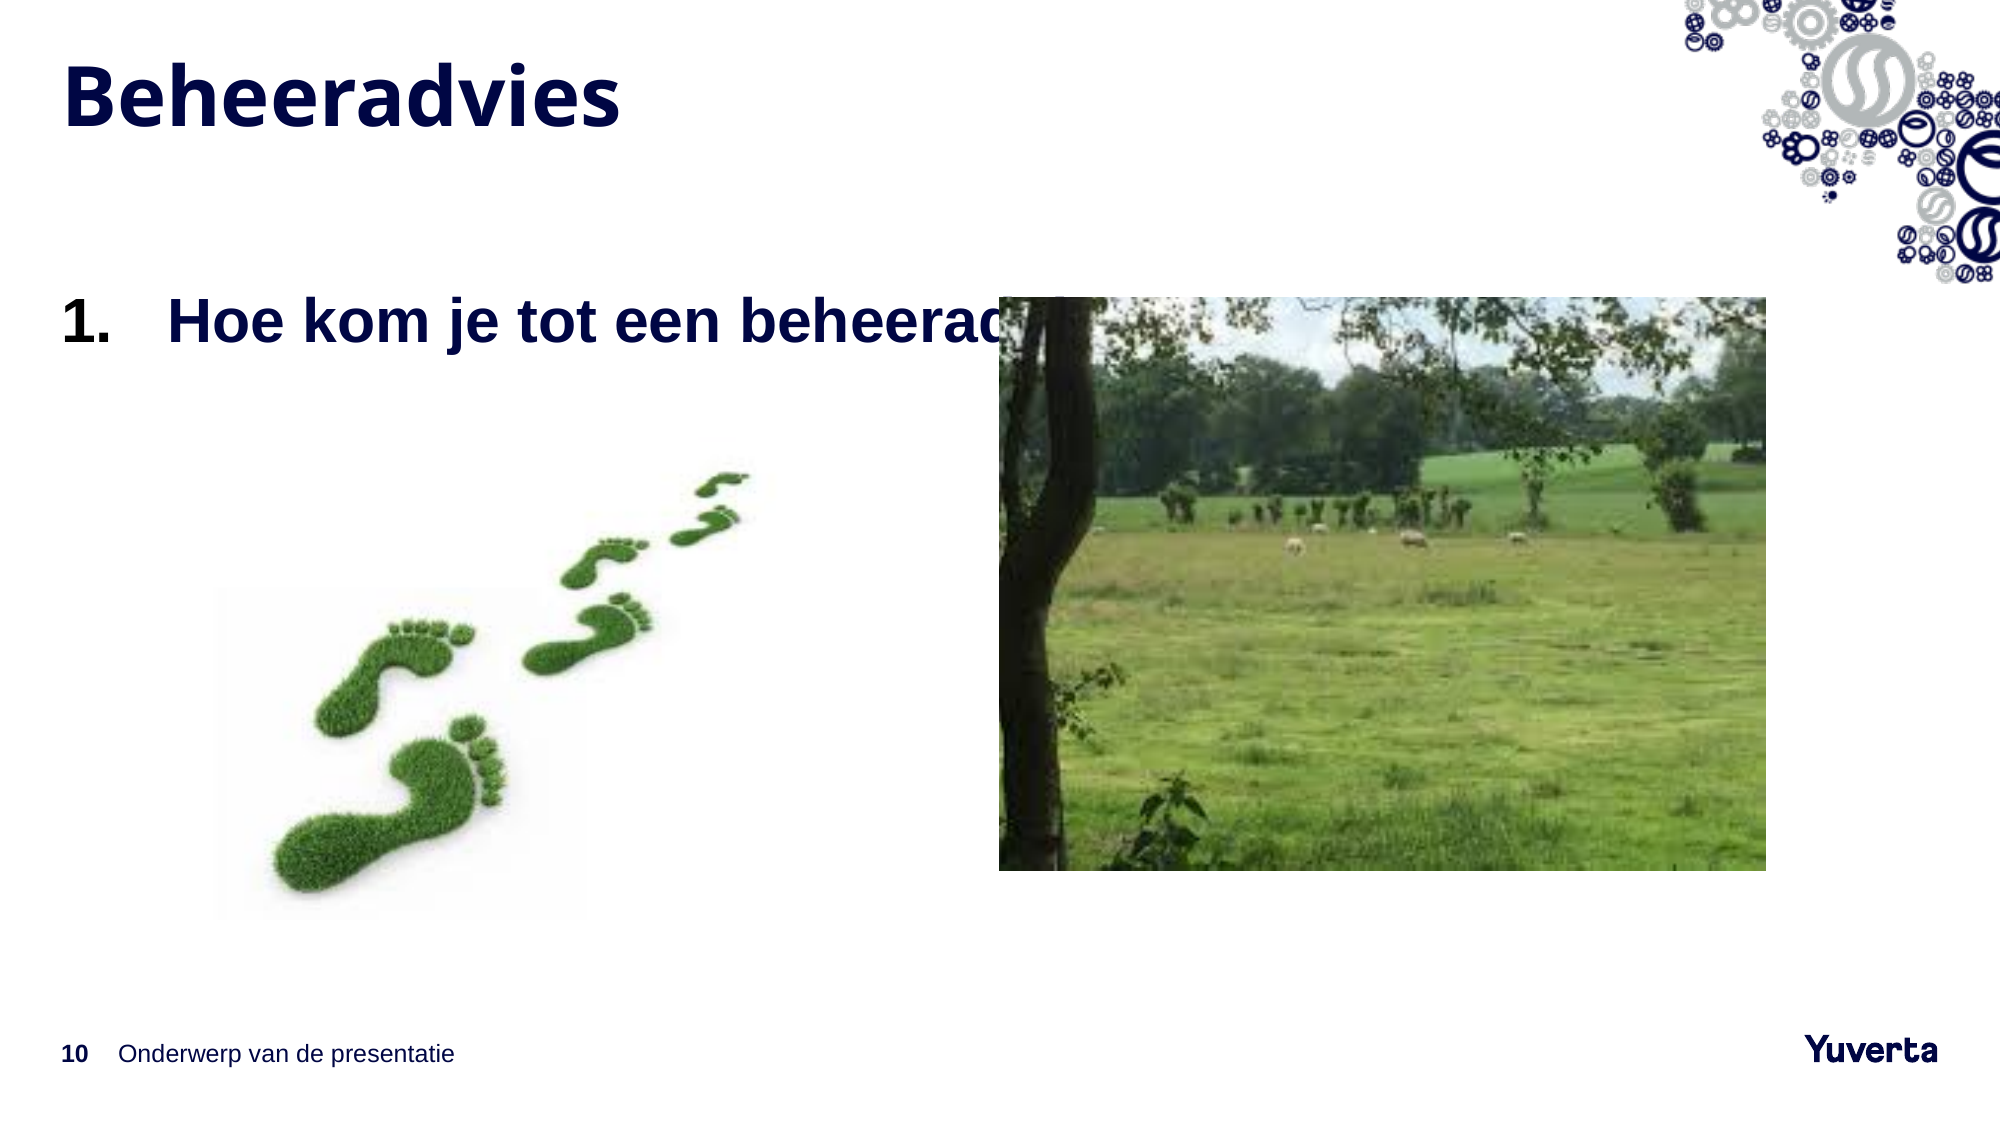

# Beheeradvies
Hoe kom je tot een beheeradvies?
Onderwerp van de presentatie